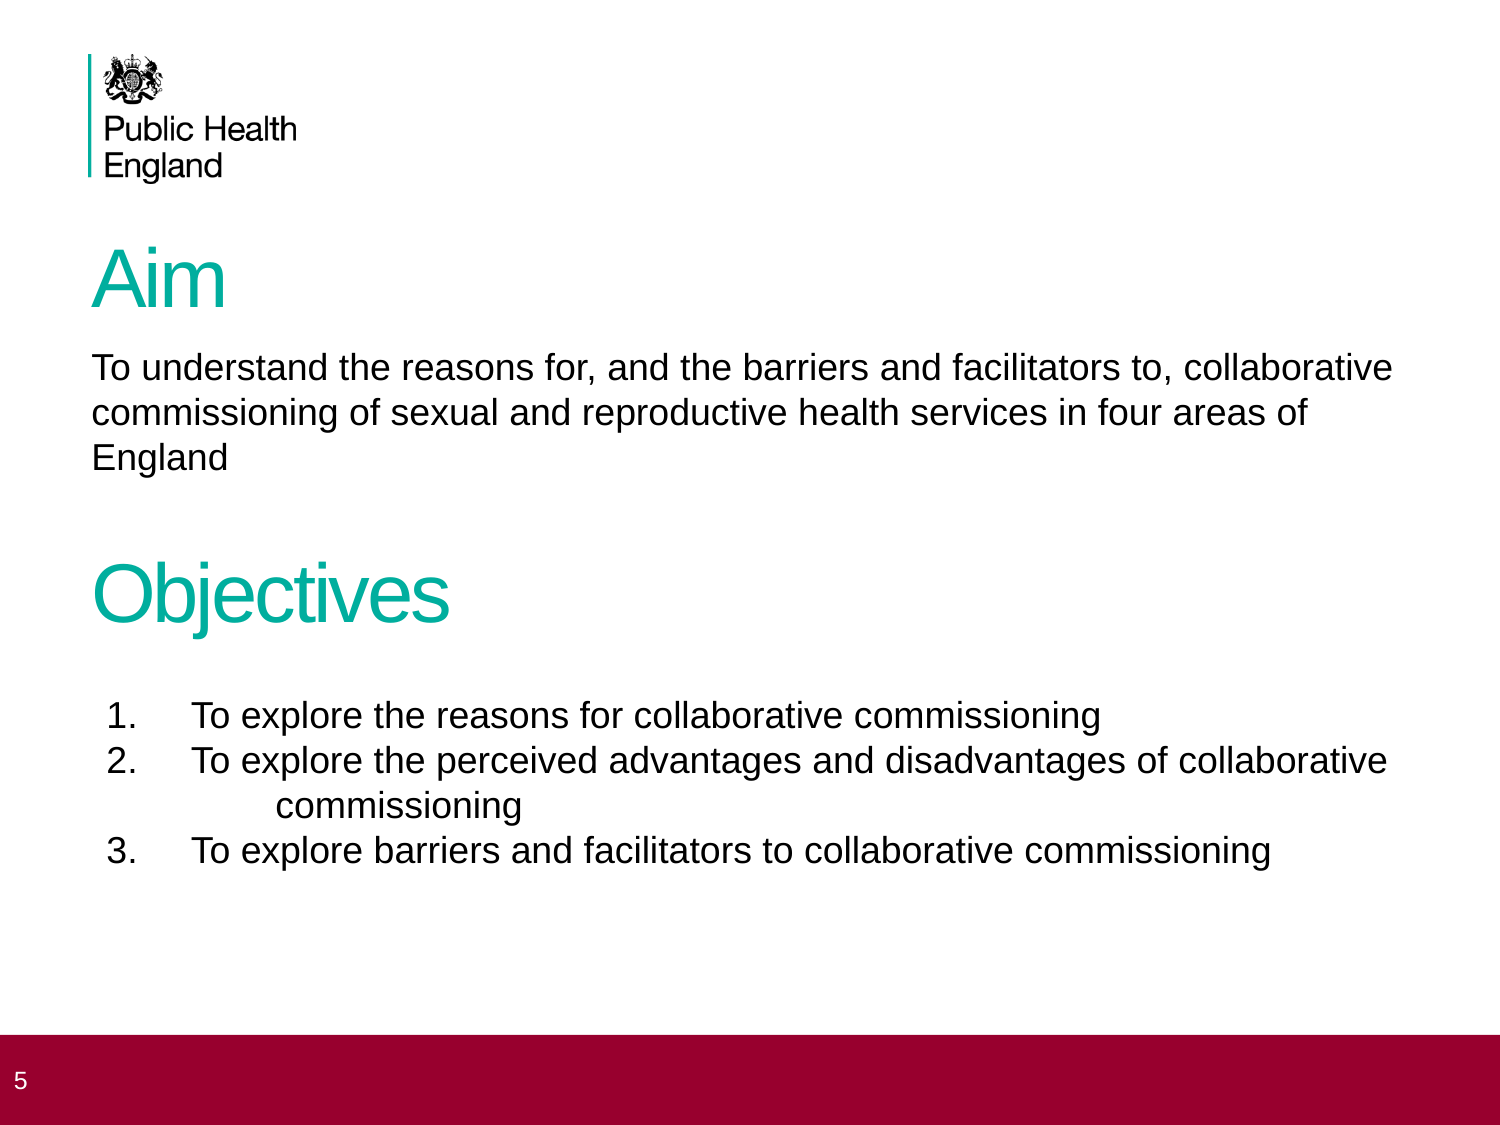

# Aim
To understand the reasons for, and the barriers and facilitators to, collaborative commissioning of sexual and reproductive health services in four areas of England
Objectives
To explore the reasons for collaborative commissioning
To explore the perceived advantages and disadvantages of collaborative commissioning
To explore barriers and facilitators to collaborative commissioning